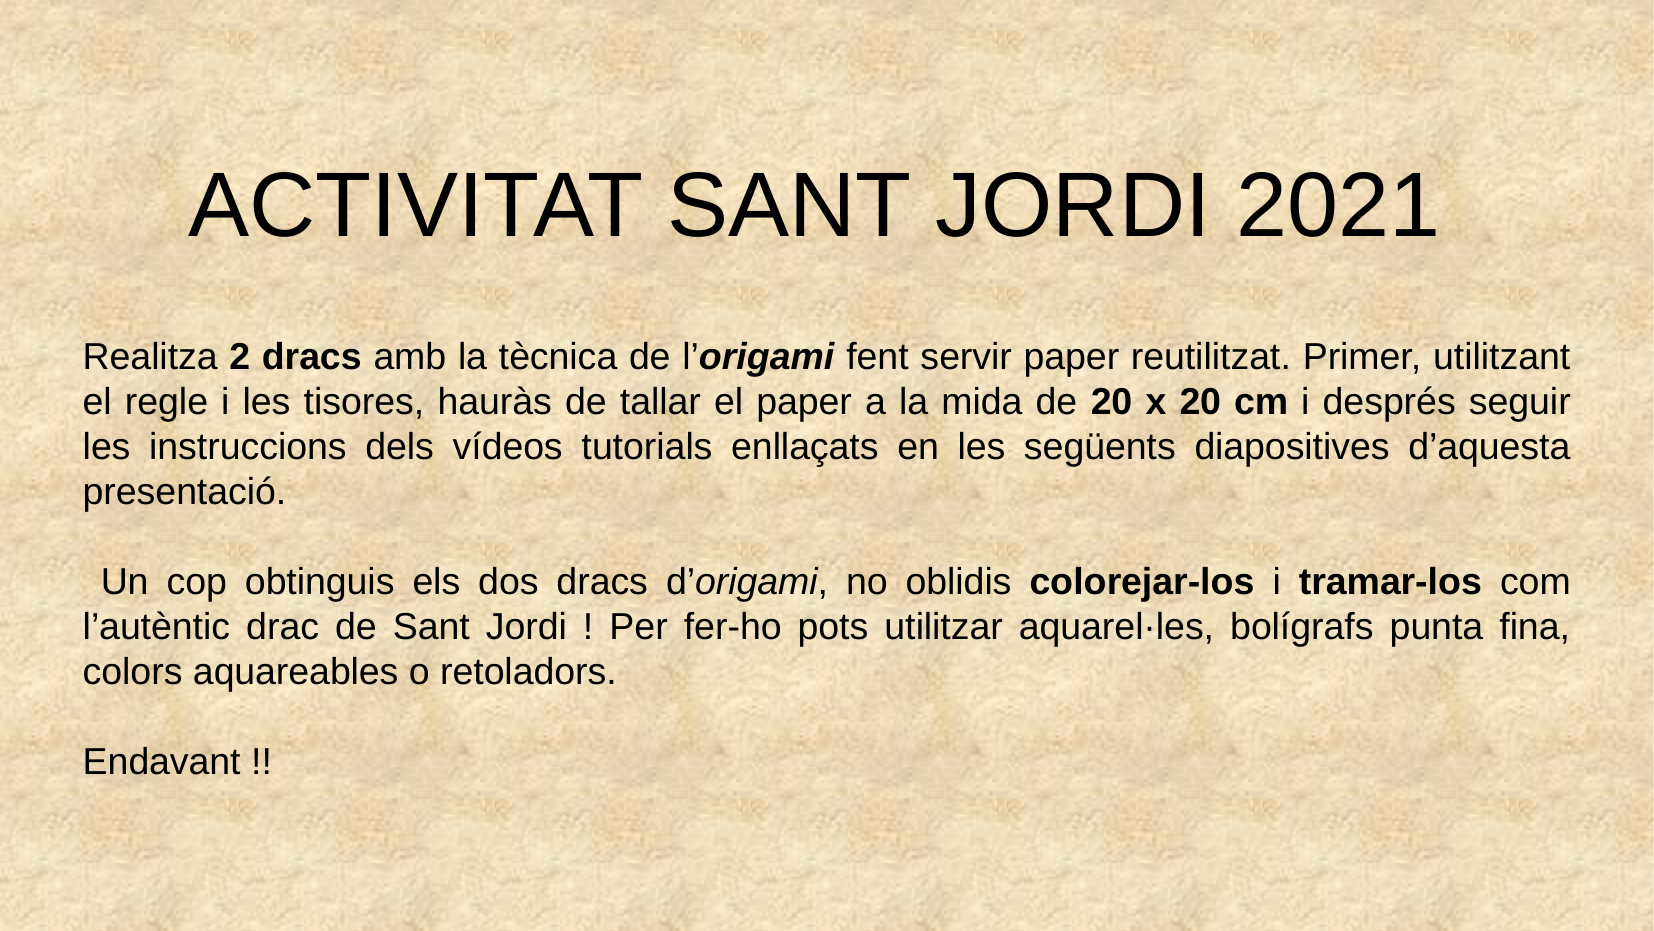

# ACTIVITAT SANT JORDI 2021
Realitza 2 dracs amb la tècnica de l’origami fent servir paper reutilitzat. Primer, utilitzant el regle i les tisores, hauràs de tallar el paper a la mida de 20 x 20 cm i després seguir les instruccions dels vídeos tutorials enllaçats en les següents diapositives d’aquesta presentació.
 Un cop obtinguis els dos dracs d’origami, no oblidis colorejar-los i tramar-los com l’autèntic drac de Sant Jordi ! Per fer-ho pots utilitzar aquarel·les, bolígrafs punta fina, colors aquareables o retoladors.
Endavant !!